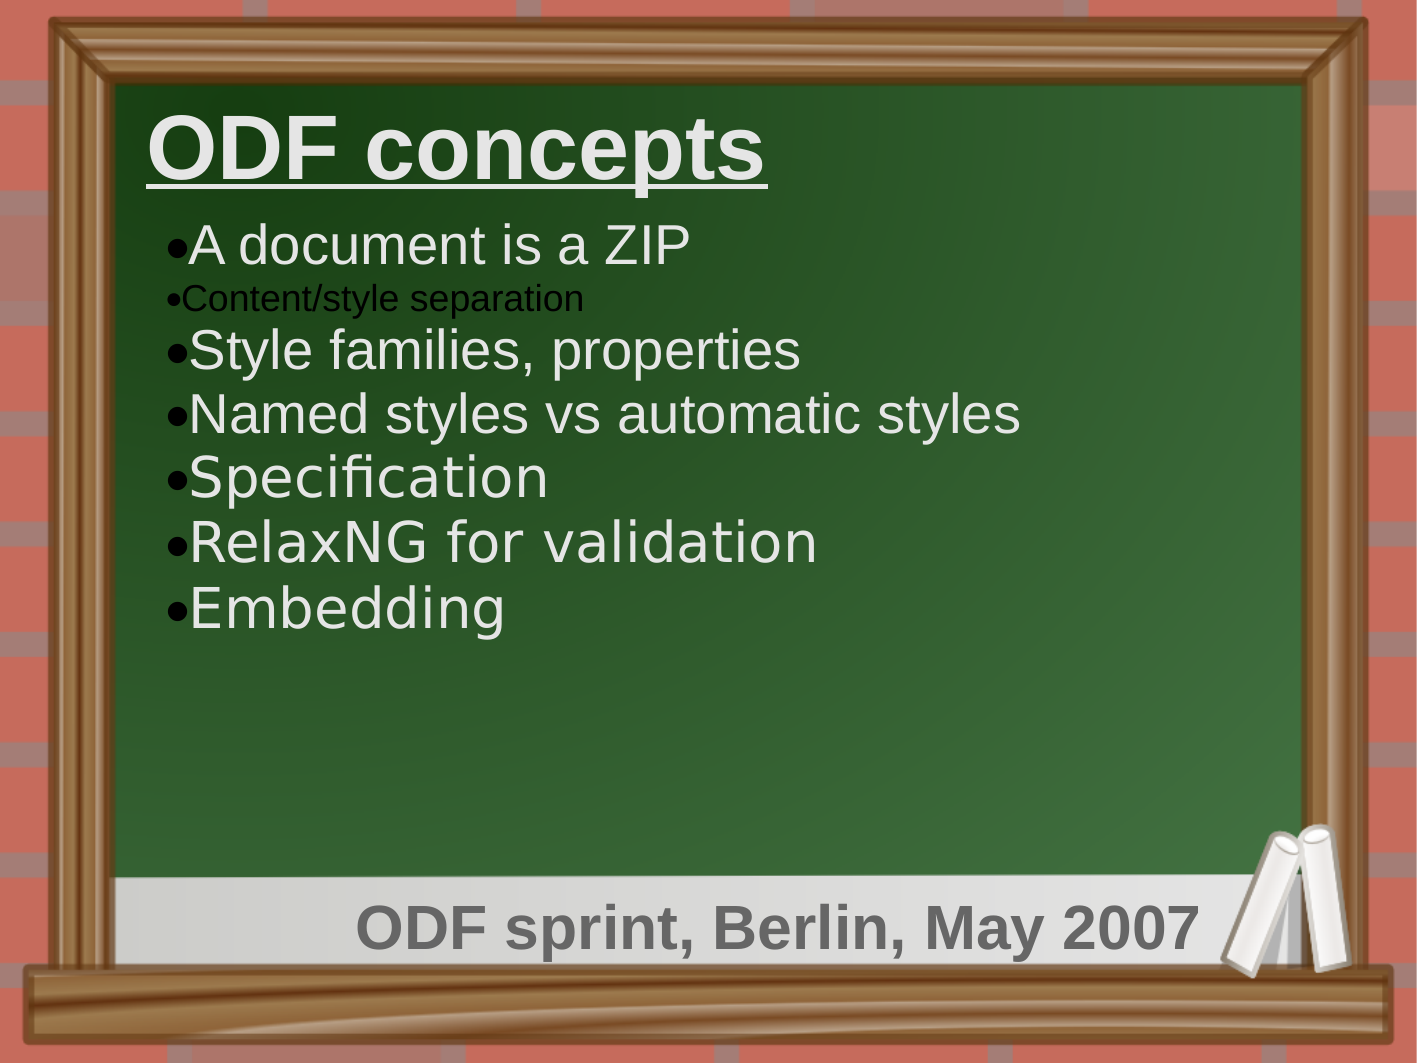

ODF concepts
A document is a ZIP
Content/style separation
Style families, properties
Named styles vs automatic styles
Specification
RelaxNG for validation
Embedding